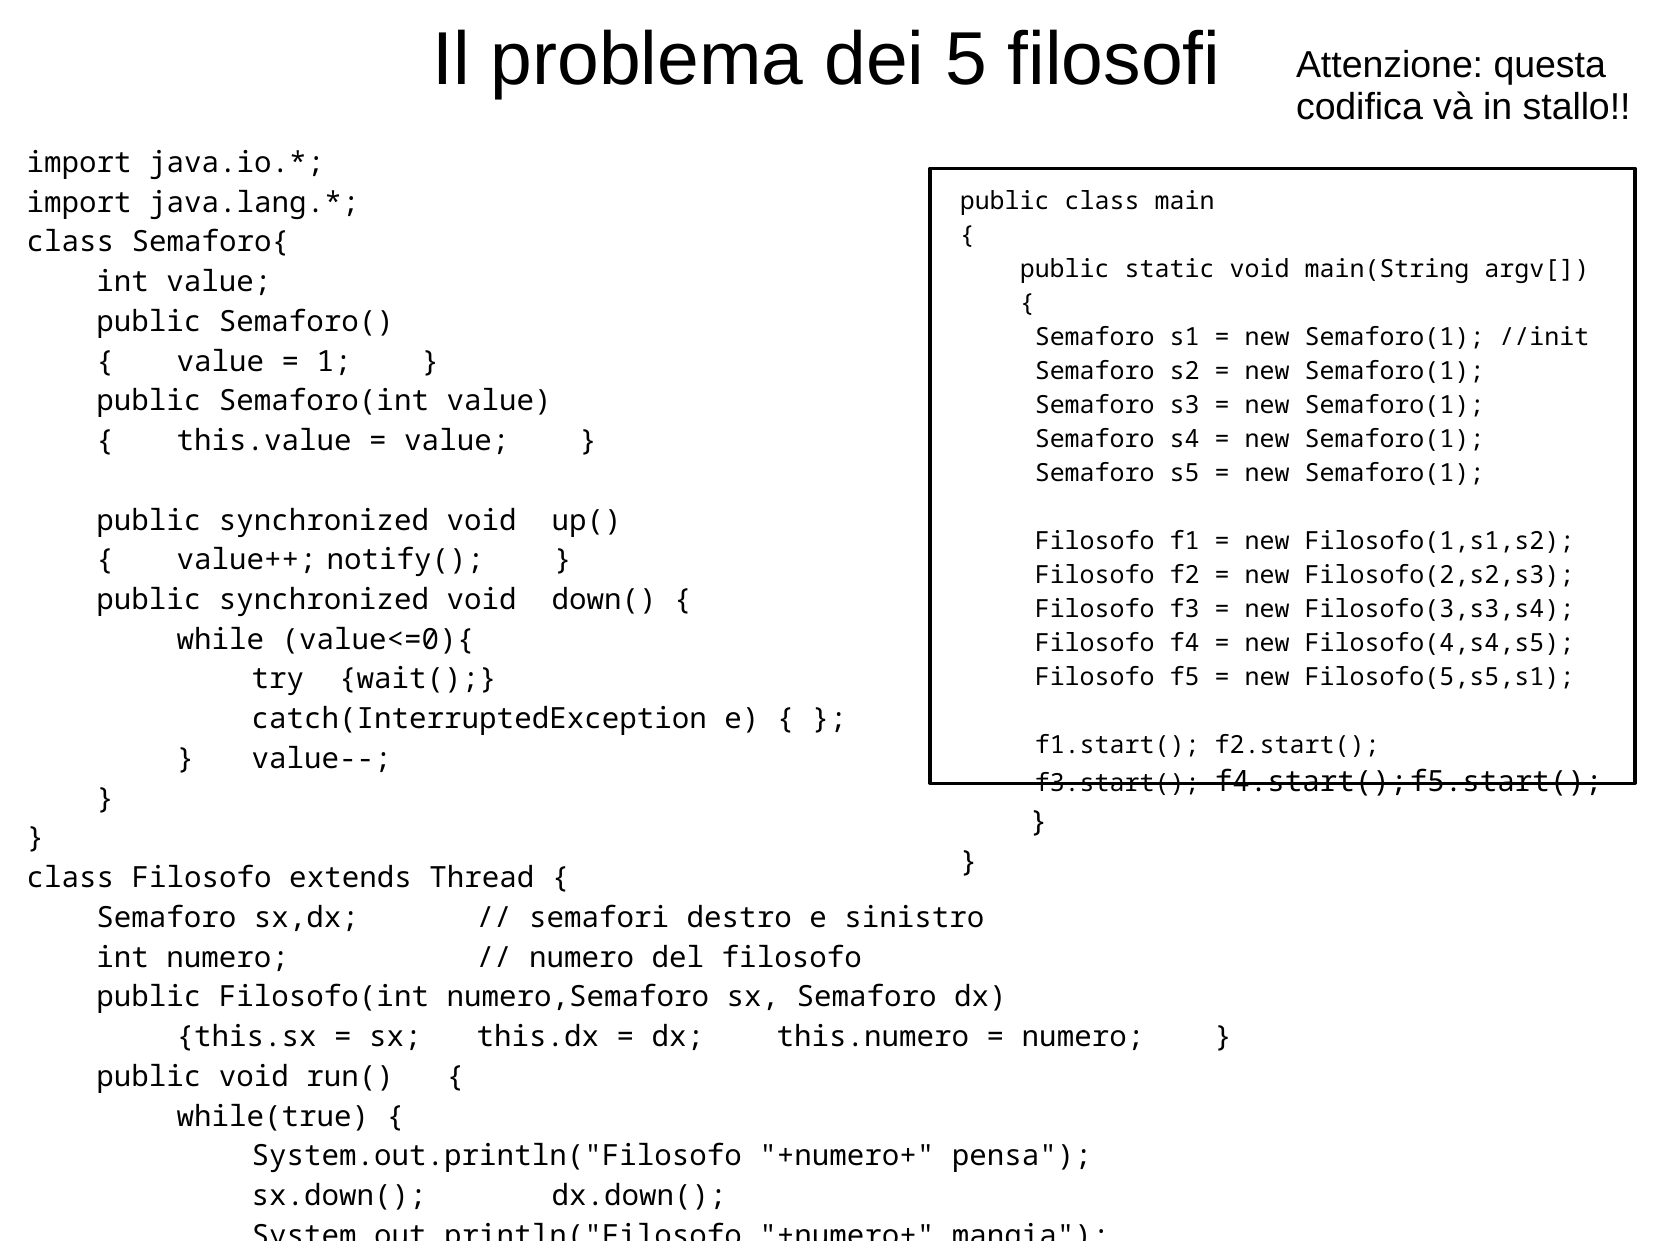

# Il problema dei 5 filosofi
Attenzione: questa codifica và in stallo!!
import java.io.*;
import java.lang.*;
class Semaforo{
 int value;
 public Semaforo()
 {	value = 1; }
 public Semaforo(int value)
 {	this.value = value; }
 public synchronized void up()
 {	value++;	notify(); }
 public synchronized void down() {
		while (value<=0){
			try {wait();}
			catch(InterruptedException e) { };
		} 	value--;
 }
}
class Filosofo extends Thread {
 Semaforo sx,dx;		// semafori destro e sinistro
 int numero;			// numero del filosofo
 public Filosofo(int numero,Semaforo sx, Semaforo dx)
		{this.sx = sx;	this.dx = dx;	this.numero = numero; }
 public void run() {
		while(true) {
			System.out.println("Filosofo "+numero+" pensa");
			sx.down();		dx.down();
			System.out.println("Filosofo "+numero+" mangia");
			sx.up();		dx.up();
	 }
 }
}
public class main
{
 public static void main(String argv[])
 {
	Semaforo s1 = new Semaforo(1); //init 		Semaforo s2 = new Semaforo(1);
	Semaforo s3 = new Semaforo(1);
	Semaforo s4 = new Semaforo(1);
	Semaforo s5 = new Semaforo(1);
	Filosofo f1 = new Filosofo(1,s1,s2); 		Filosofo f2 = new Filosofo(2,s2,s3);
	Filosofo f3 = new Filosofo(3,s3,s4);
	Filosofo f4 = new Filosofo(4,s4,s5);
	Filosofo f5 = new Filosofo(5,s5,s1);
	f1.start(); f2.start();
	f3.start(); f4.start();	f5.start();
 }
}